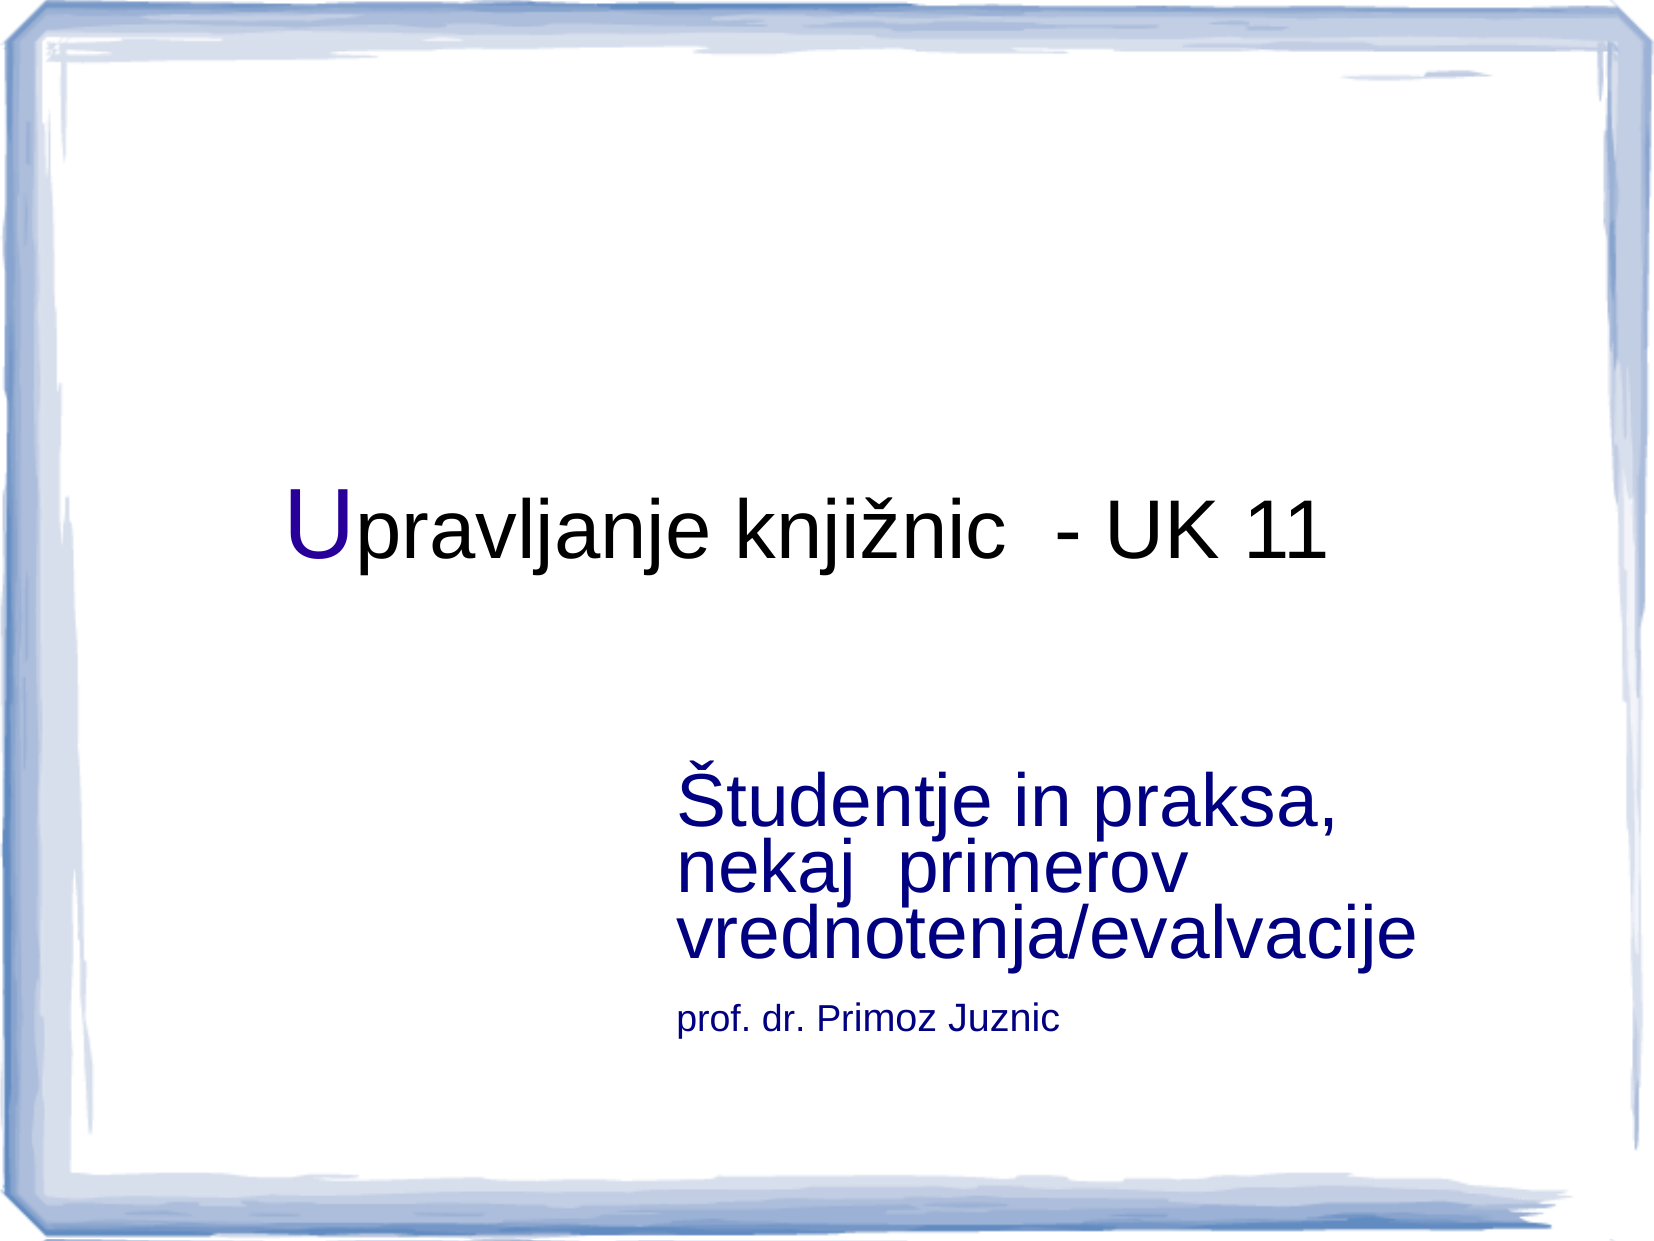

# Upravljanje knjižnic - UK 11
Študentje in praksa, nekaj primerov vrednotenja/evalvacije
prof. dr. Primoz Juznic